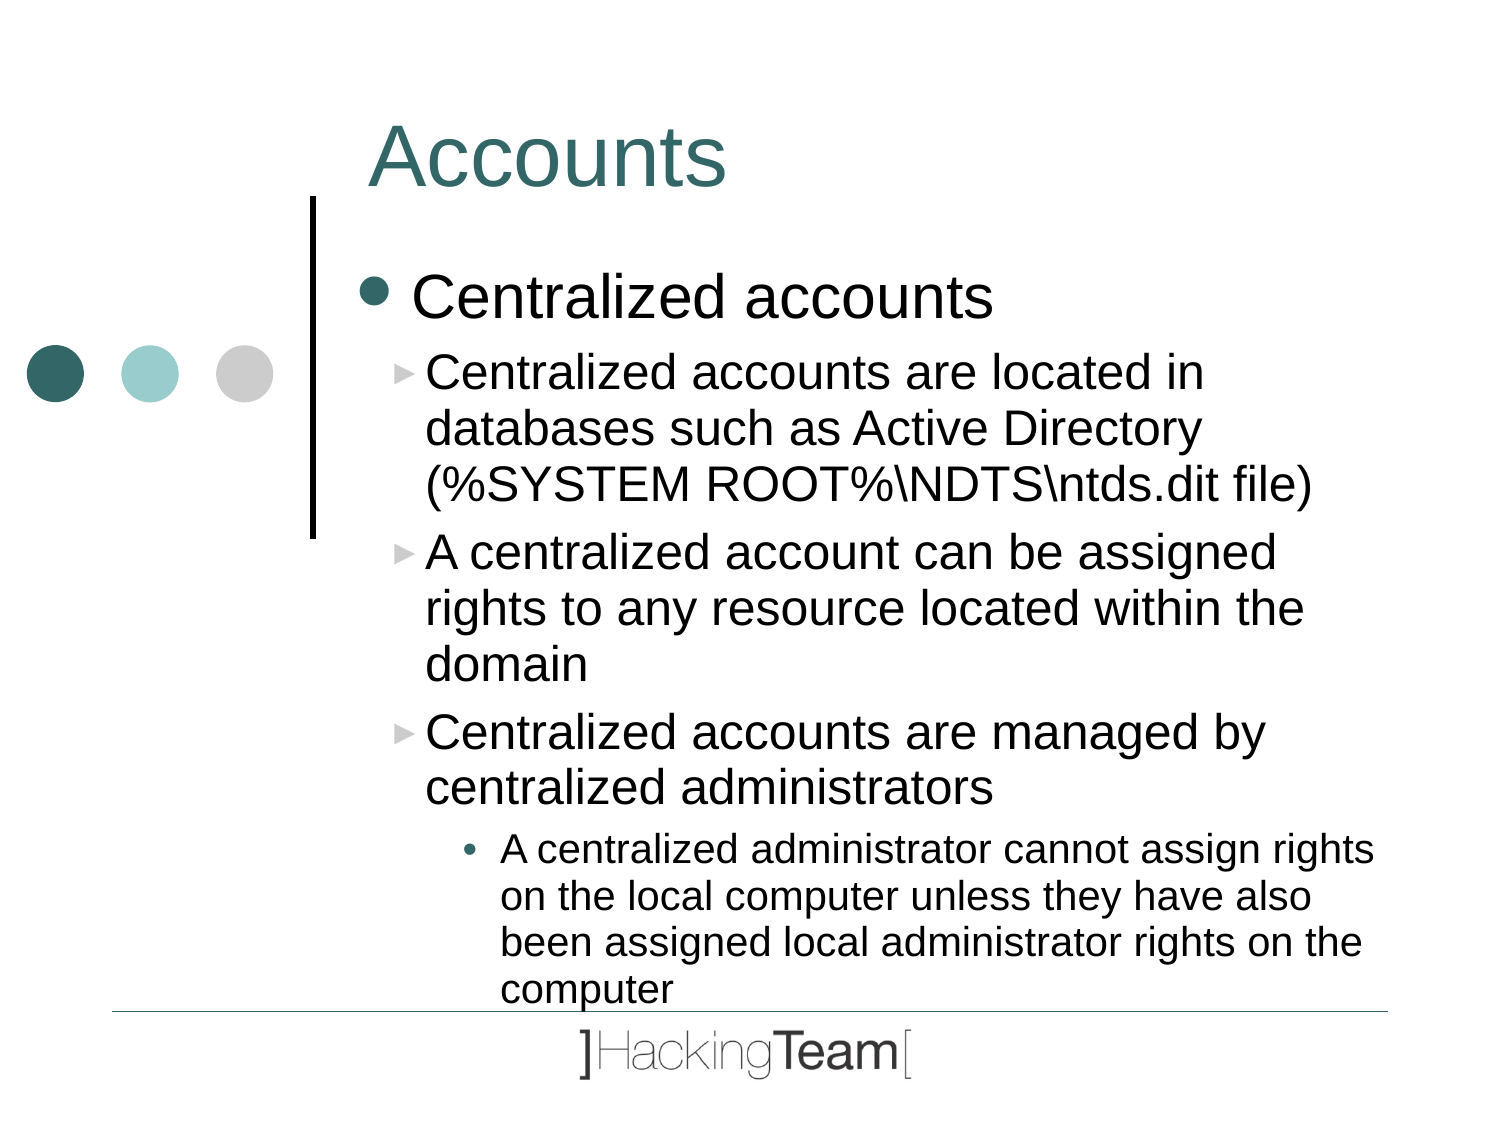

# Accounts
Centralized accounts
Centralized accounts are located in databases such as Active Directory (%SYSTEM ROOT%\NDTS\ntds.dit file)
A centralized account can be assigned rights to any resource located within the domain
Centralized accounts are managed by centralized administrators
A centralized administrator cannot assign rights on the local computer unless they have also been assigned local administrator rights on the computer